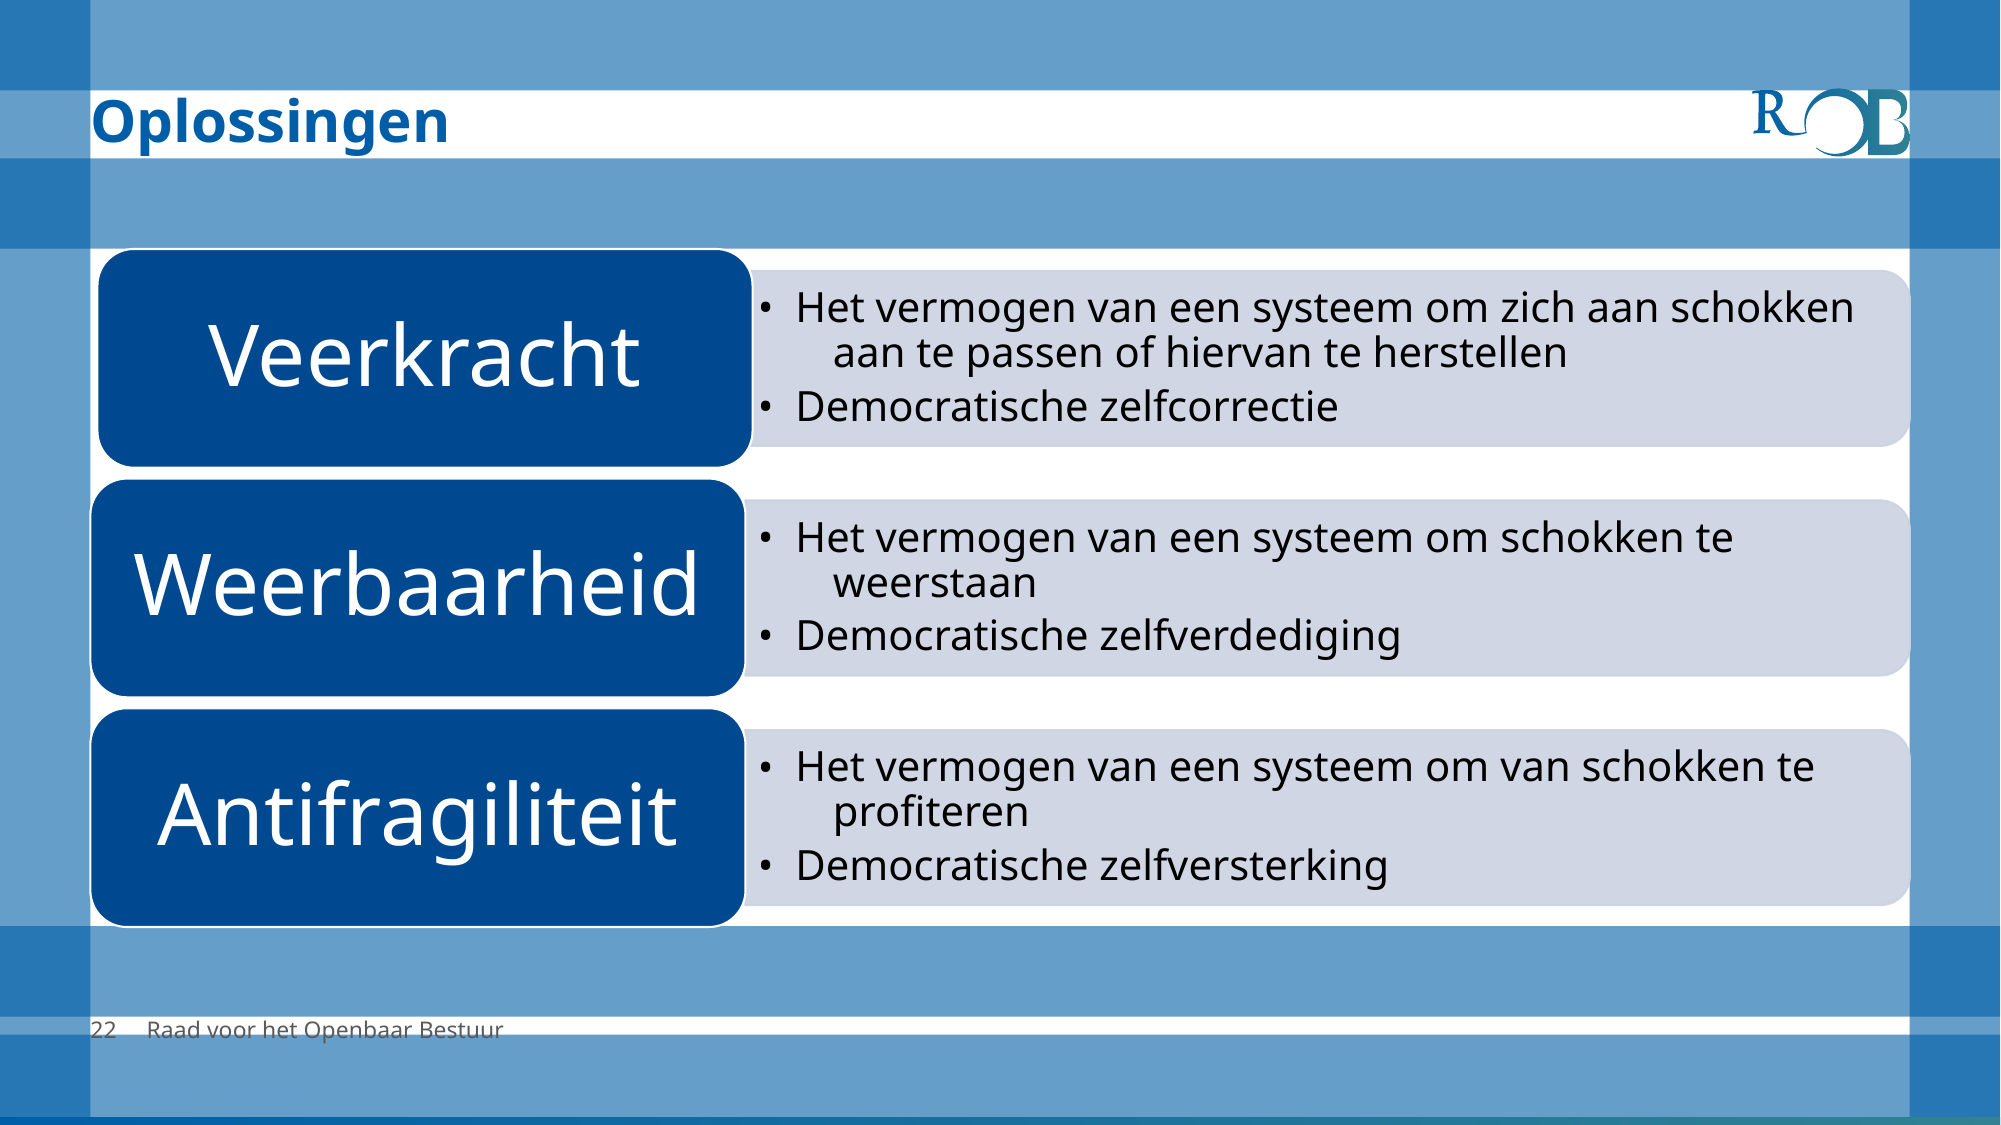

# Oplossingen
Veerkracht
Het vermogen van een systeem om zich aan schokken aan te passen of hiervan te herstellen
Democratische zelfcorrectie
Weerbaarheid
Het vermogen van een systeem om schokken te weerstaan
Democratische zelfverdediging
Antifragiliteit
Het vermogen van een systeem om van schokken te profiteren
Democratische zelfversterking
Raad voor het Openbaar Bestuur